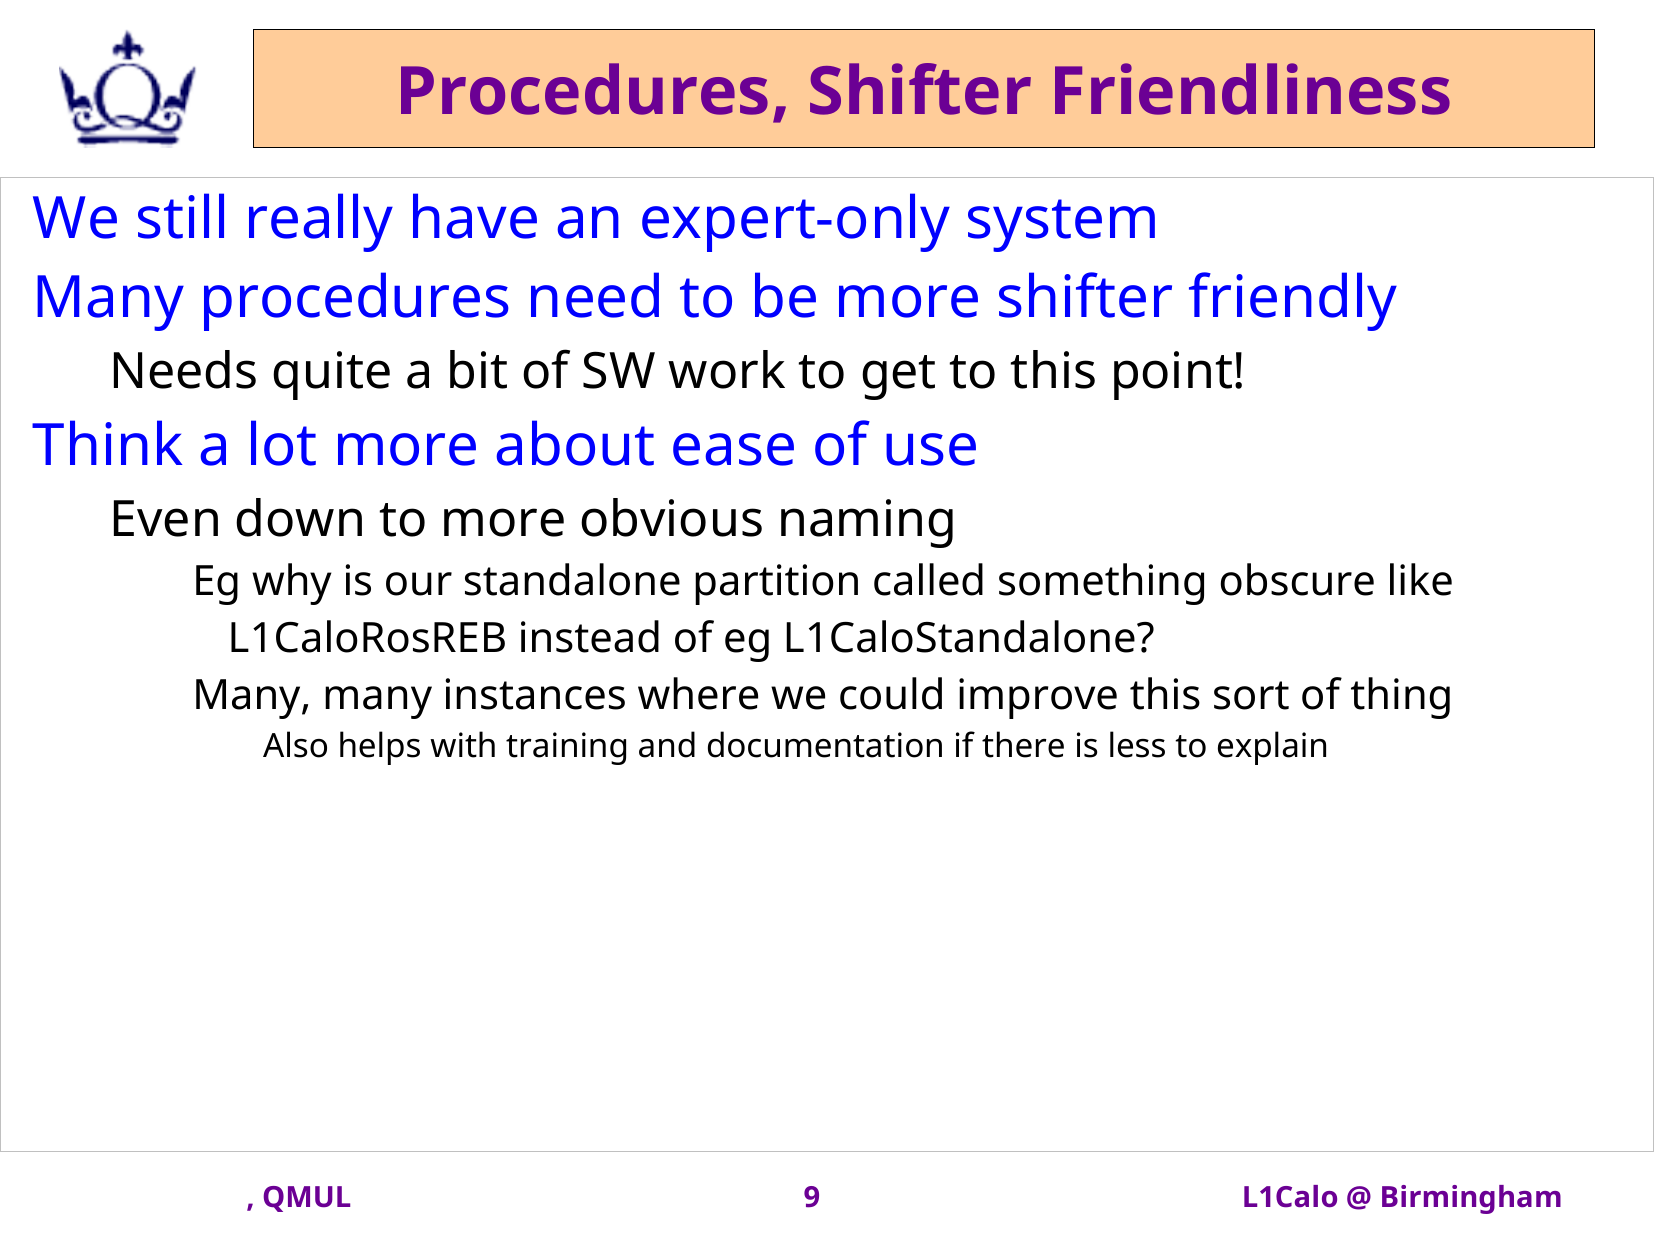

# Procedures, Shifter Friendliness
We still really have an expert-only system
Many procedures need to be more shifter friendly
Needs quite a bit of SW work to get to this point!
Think a lot more about ease of use
Even down to more obvious naming
Eg why is our standalone partition called something obscure like L1CaloRosREB instead of eg L1CaloStandalone?
Many, many instances where we could improve this sort of thing
Also helps with training and documentation if there is less to explain